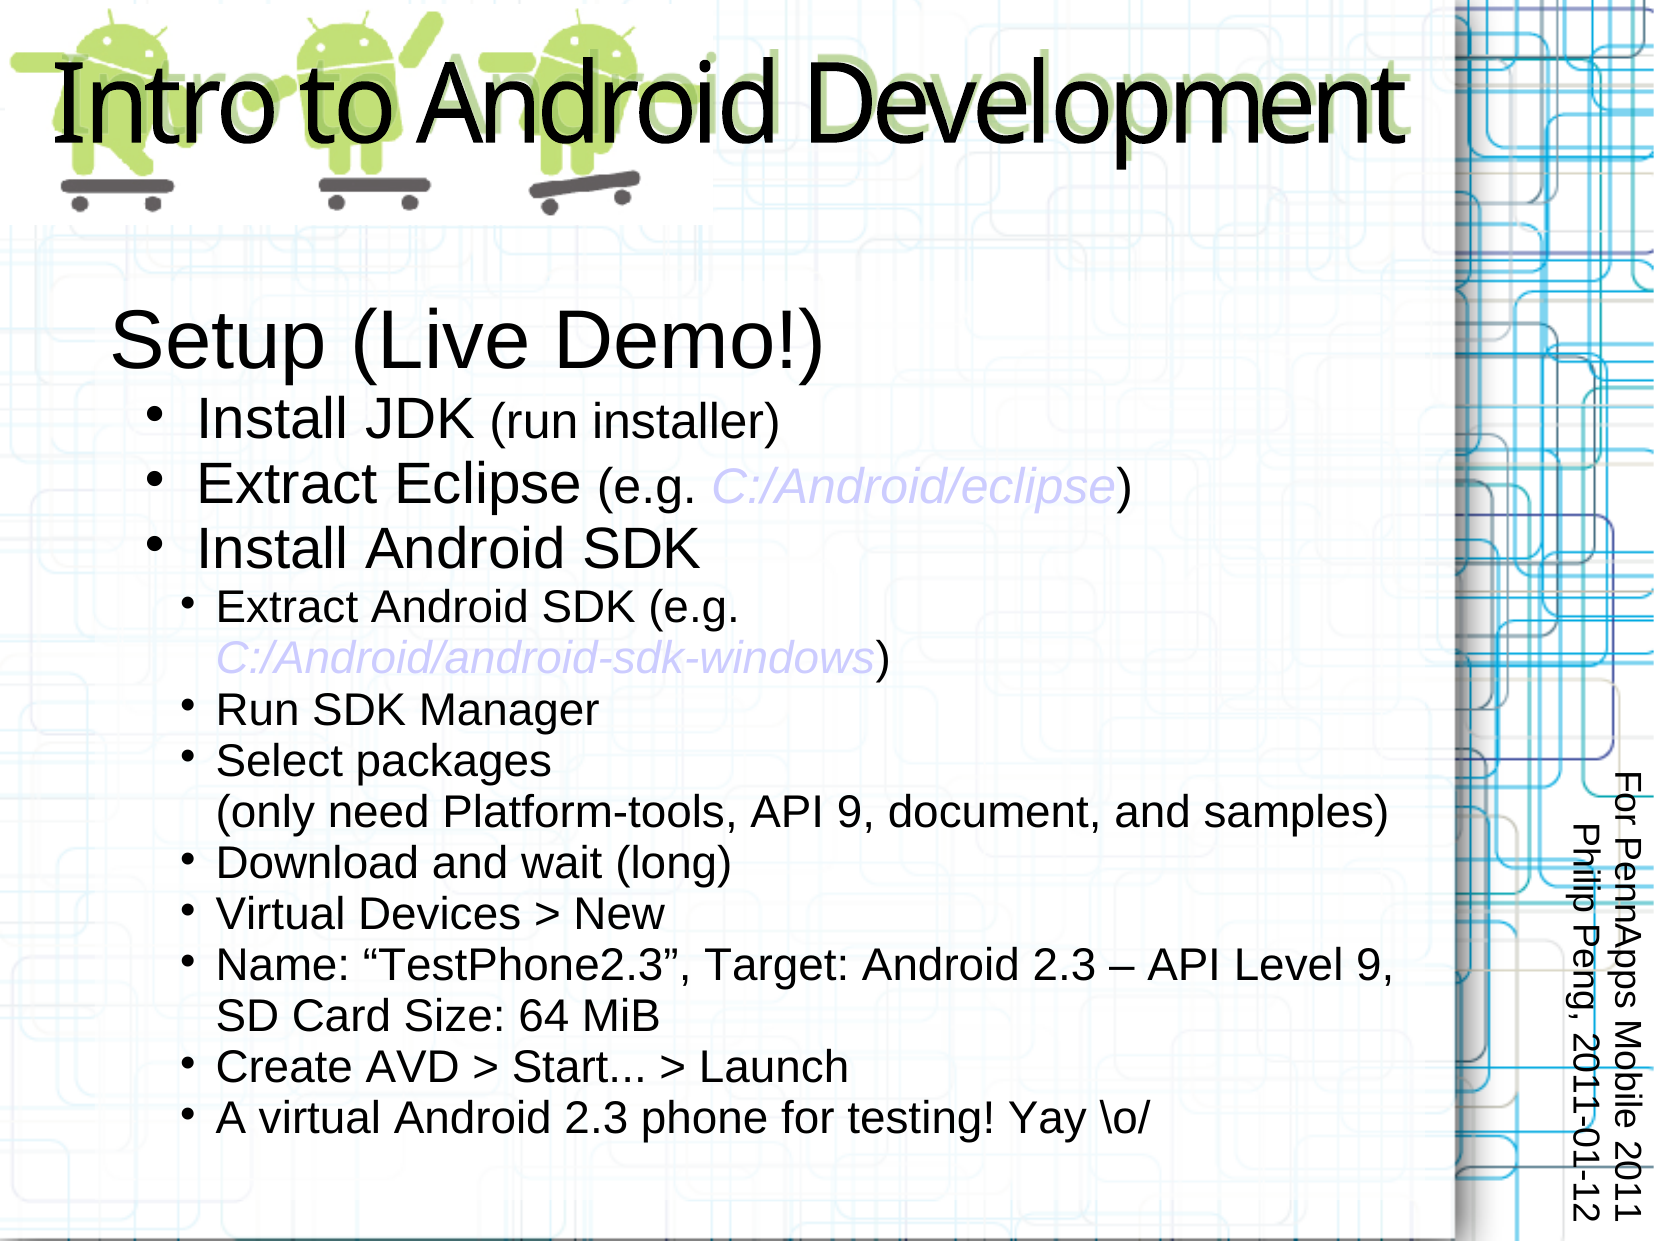

Intro to Android Development
Setup (Live Demo!)
 Install JDK (run installer)
 Extract Eclipse (e.g. C:/Android/eclipse)
 Install Android SDK
Extract Android SDK (e.g. C:/Android/android-sdk-windows)
Run SDK Manager
Select packages
(only need Platform-tools, API 9, document, and samples)
Download and wait (long)
Virtual Devices > New
Name: “TestPhone2.3”, Target: Android 2.3 – API Level 9, SD Card Size: 64 MiB
Create AVD > Start... > Launch
A virtual Android 2.3 phone for testing! Yay \o/
For PennApps Mobile 2011
Philip Peng, 2011-01-12